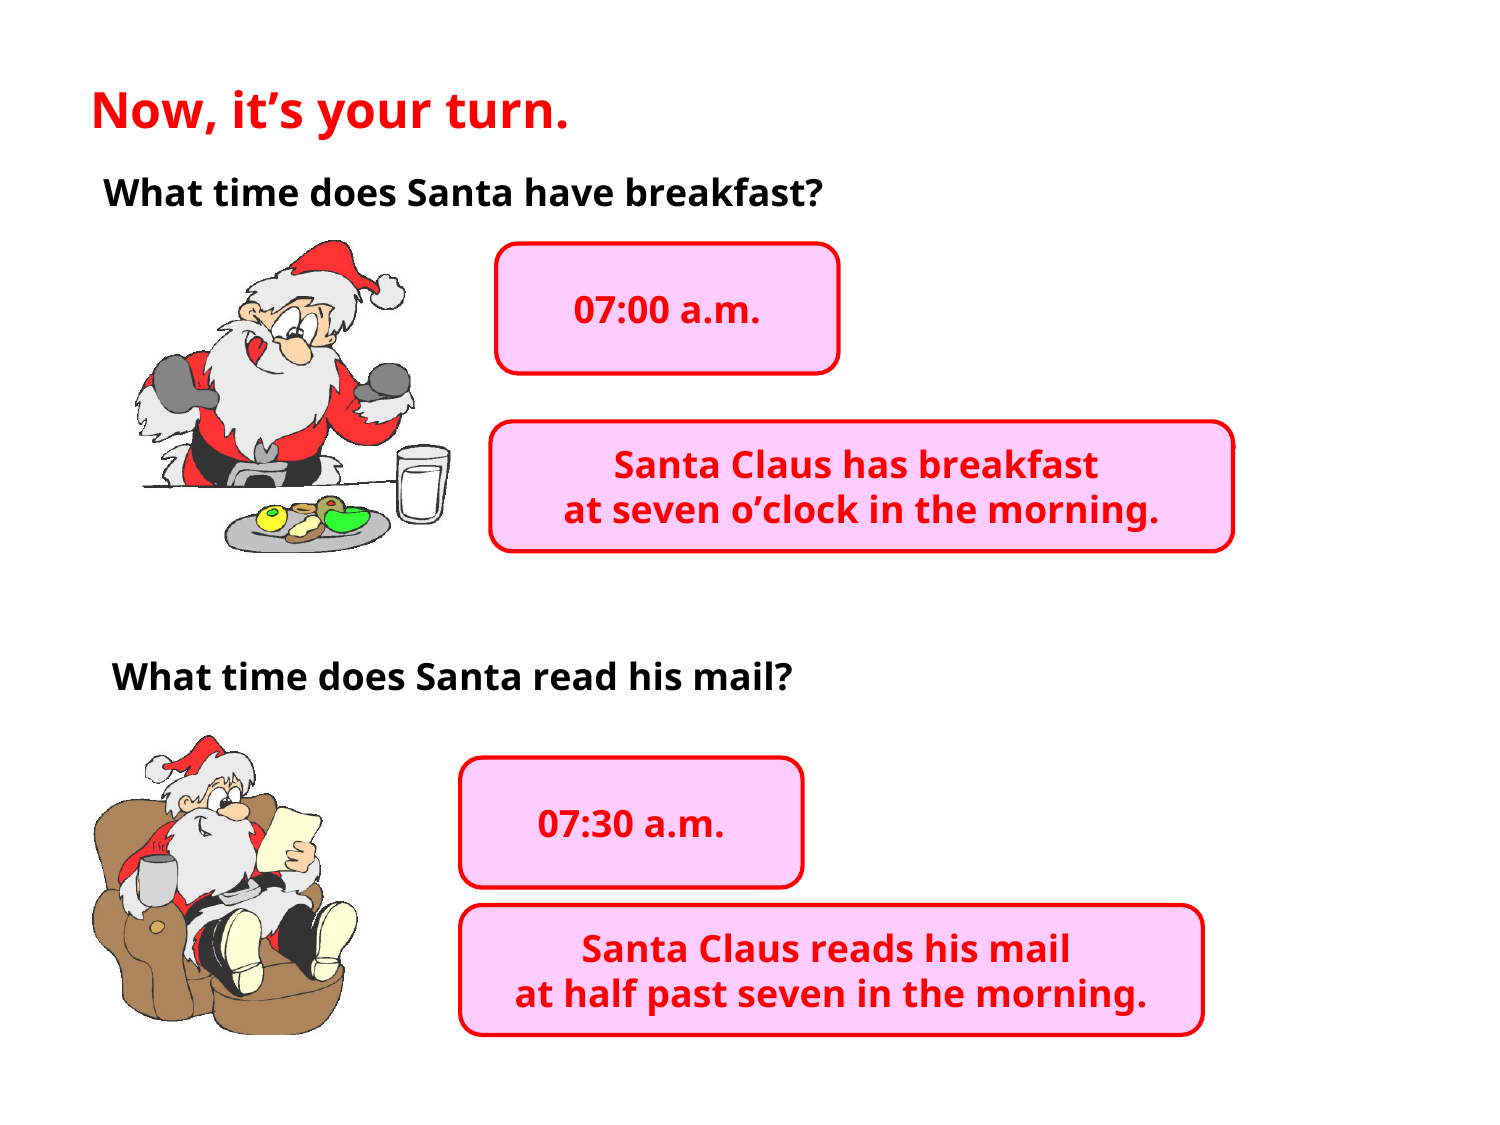

# Now, it’s your turn.
What time does Santa have breakfast?
07:00 a.m.
Santa Claus has breakfast
at seven o’clock in the morning.
What time does Santa read his mail?
07:30 a.m.
Santa Claus reads his mail
at half past seven in the morning.